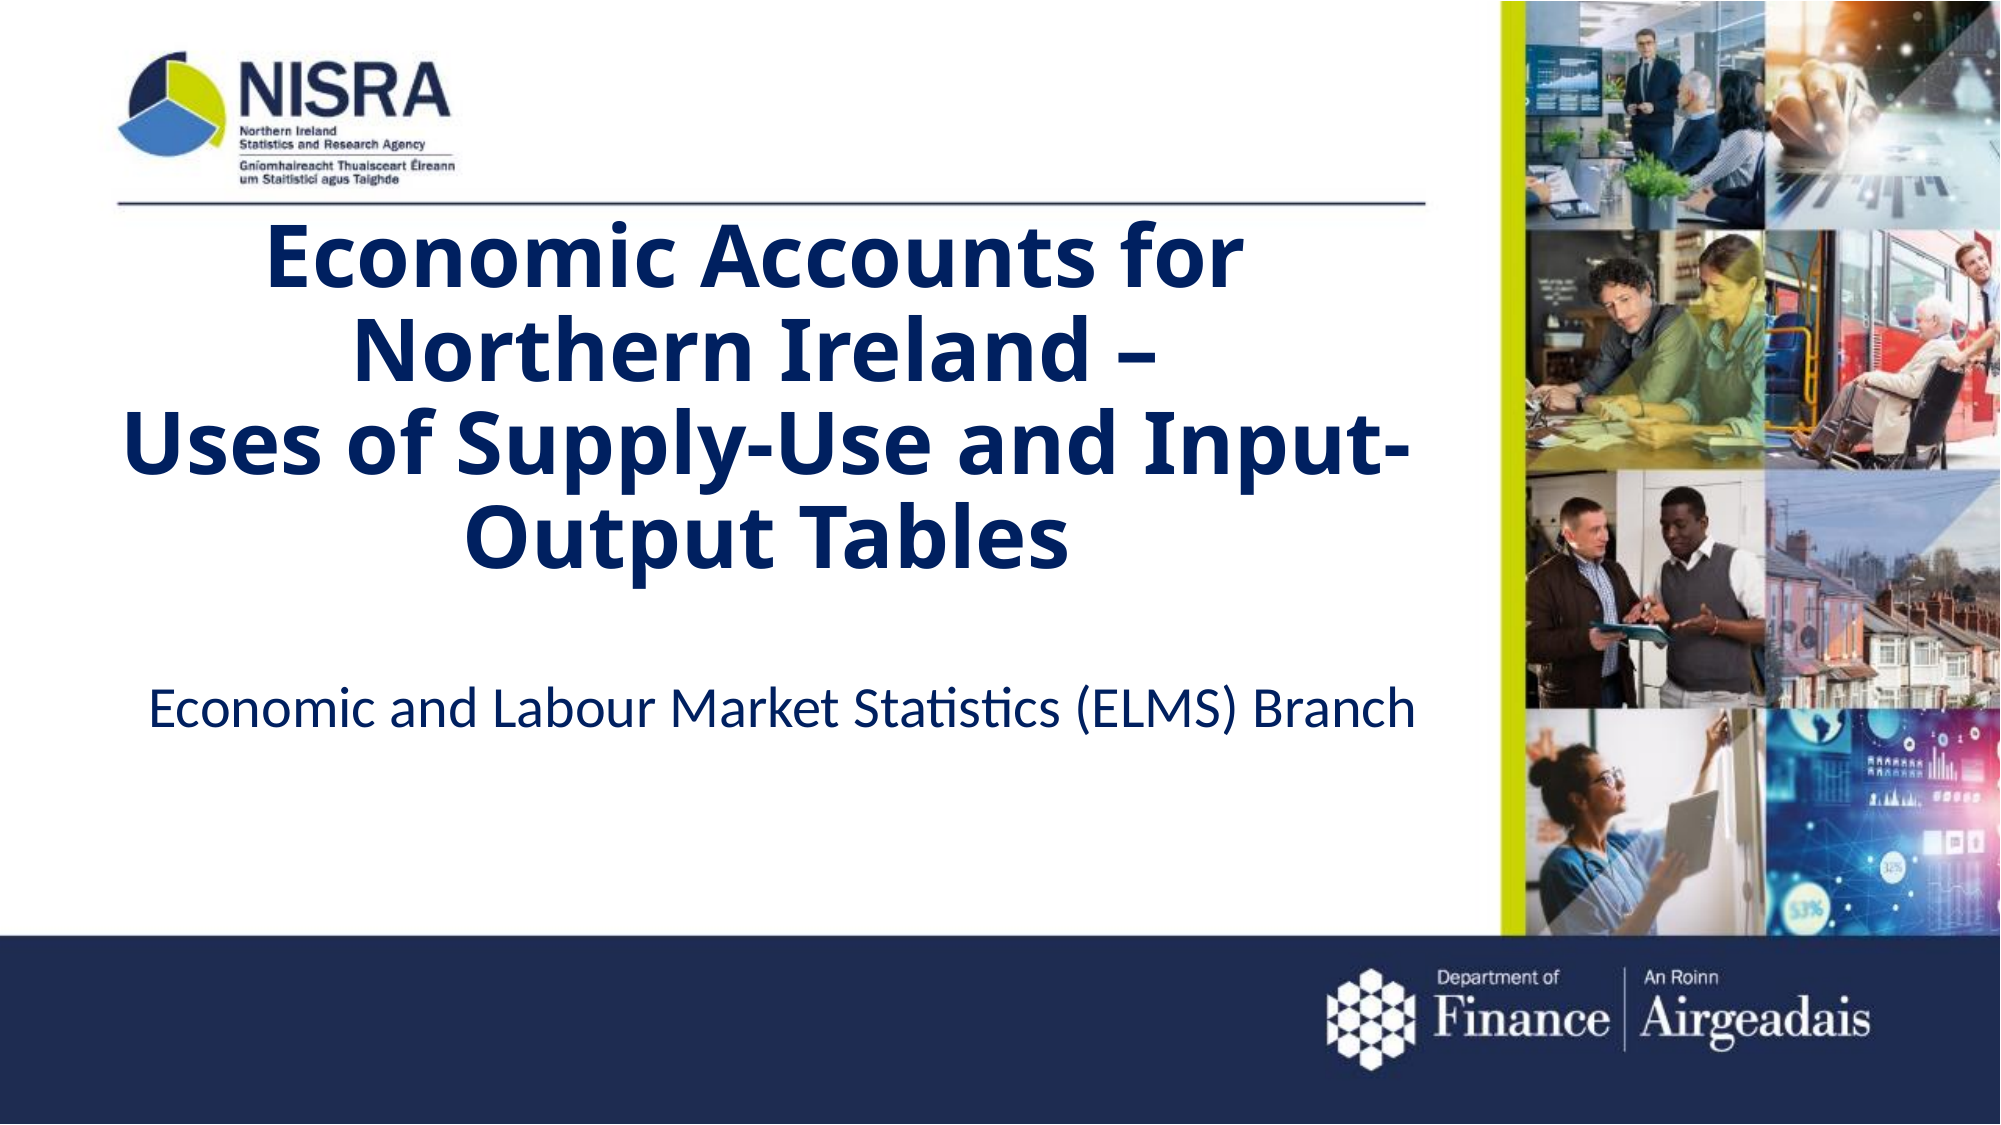

# Economic Accounts for Northern Ireland – Uses of Supply-Use and Input-Output Tables
Economic and Labour Market Statistics (ELMS) Branch